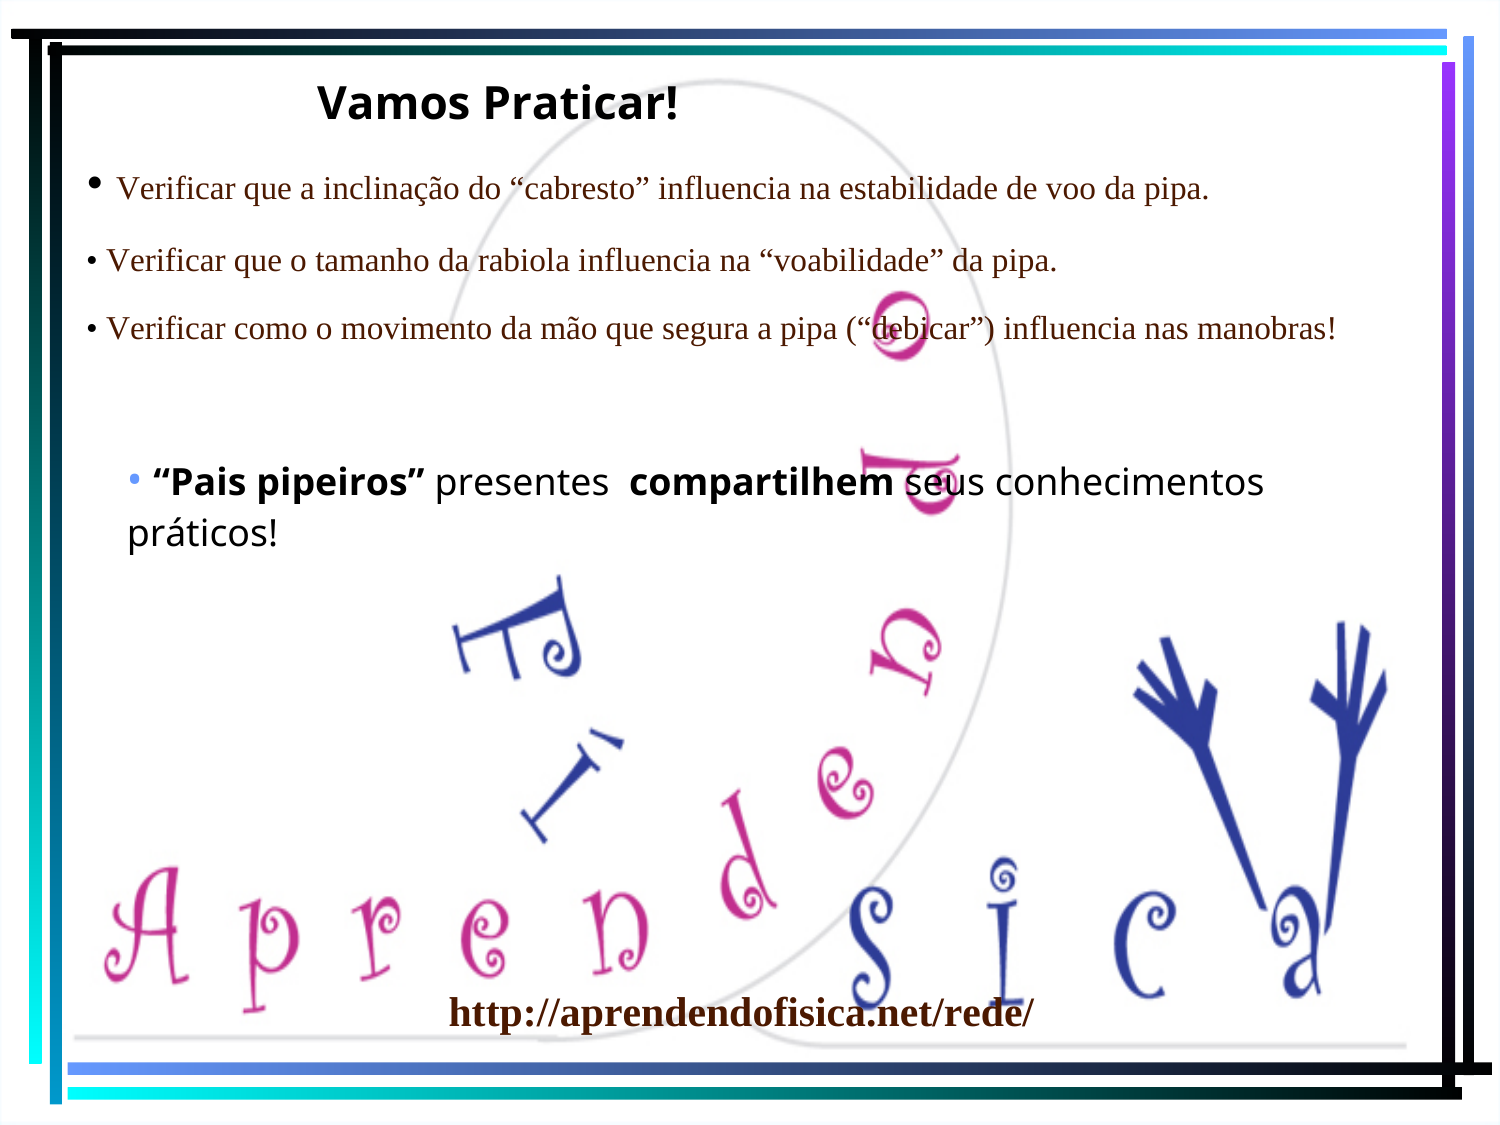

# Vamos Praticar!
 Verificar que a inclinação do “cabresto” influencia na estabilidade de voo da pipa.
 Verificar que o tamanho da rabiola influencia na “voabilidade” da pipa.
 Verificar como o movimento da mão que segura a pipa (“debicar”) influencia nas manobras!
 “Pais pipeiros” presentes compartilhem seus conhecimentos práticos!
 http://aprendendofisica.net/rede/